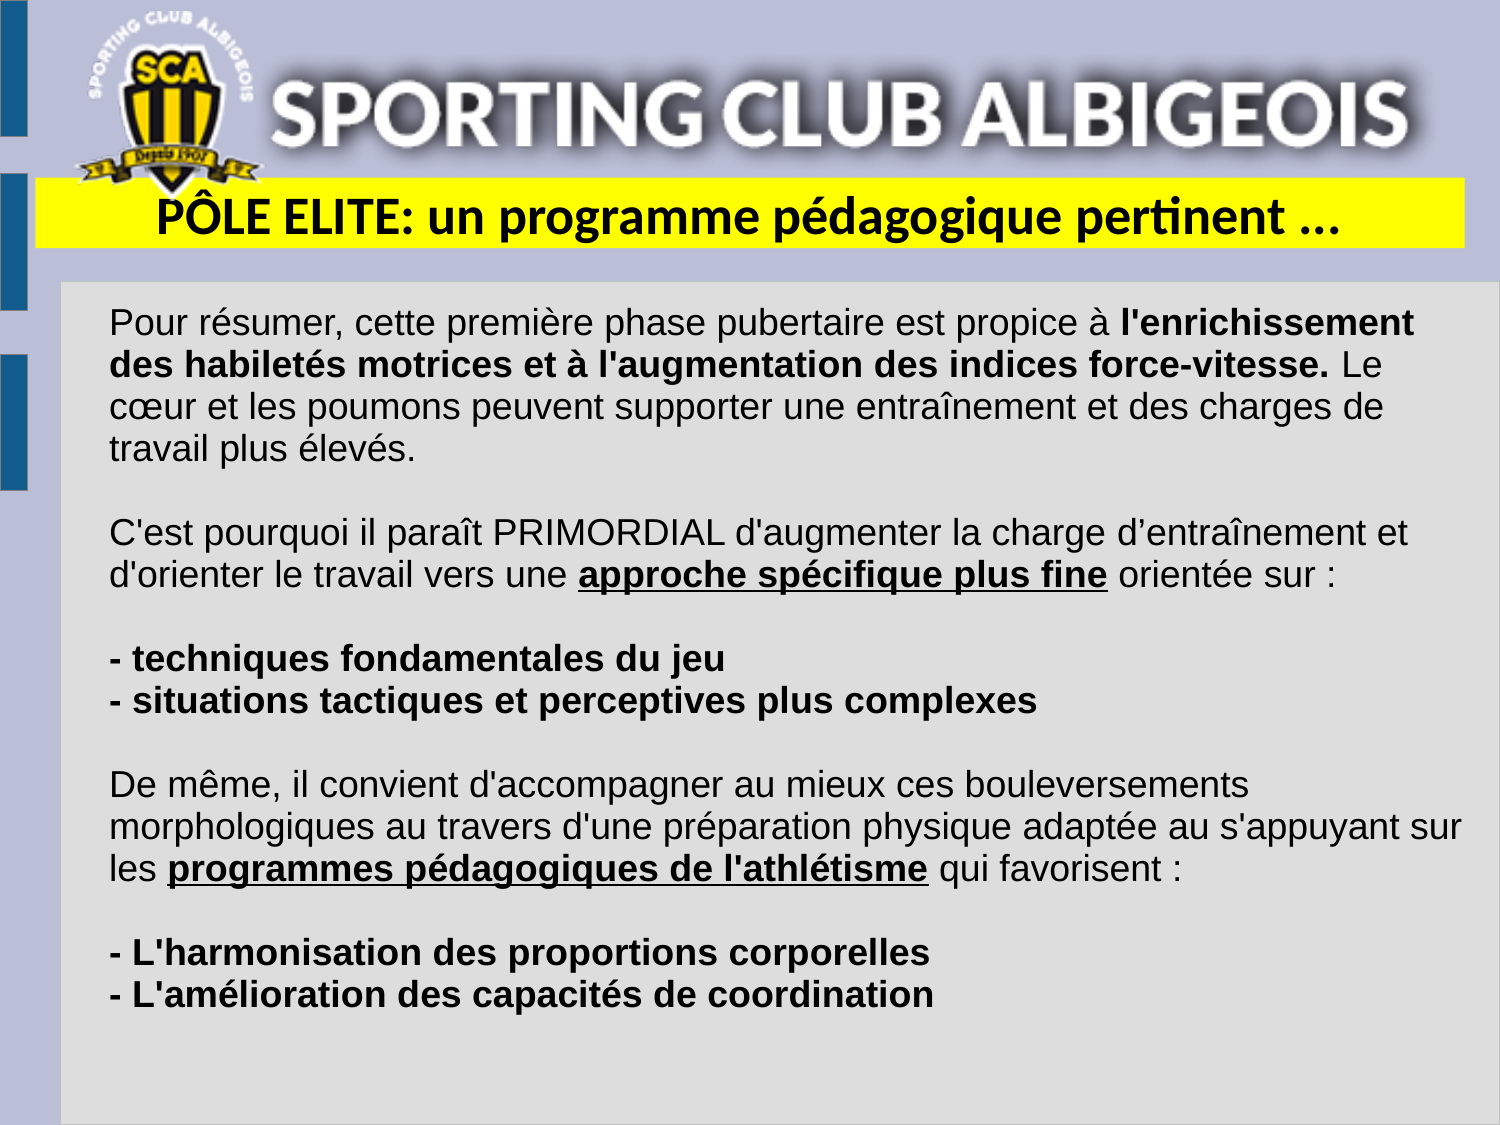

PÔLE ELITE: un programme pédagogique pertinent ...
Pour résumer, cette première phase pubertaire est propice à l'enrichissement des habiletés motrices et à l'augmentation des indices force-vitesse. Le cœur et les poumons peuvent supporter une entraînement et des charges de travail plus élevés.
C'est pourquoi il paraît PRIMORDIAL d'augmenter la charge d’entraînement et d'orienter le travail vers une approche spécifique plus fine orientée sur :
- techniques fondamentales du jeu
- situations tactiques et perceptives plus complexes
De même, il convient d'accompagner au mieux ces bouleversements morphologiques au travers d'une préparation physique adaptée au s'appuyant sur les programmes pédagogiques de l'athlétisme qui favorisent :
- L'harmonisation des proportions corporelles
- L'amélioration des capacités de coordination